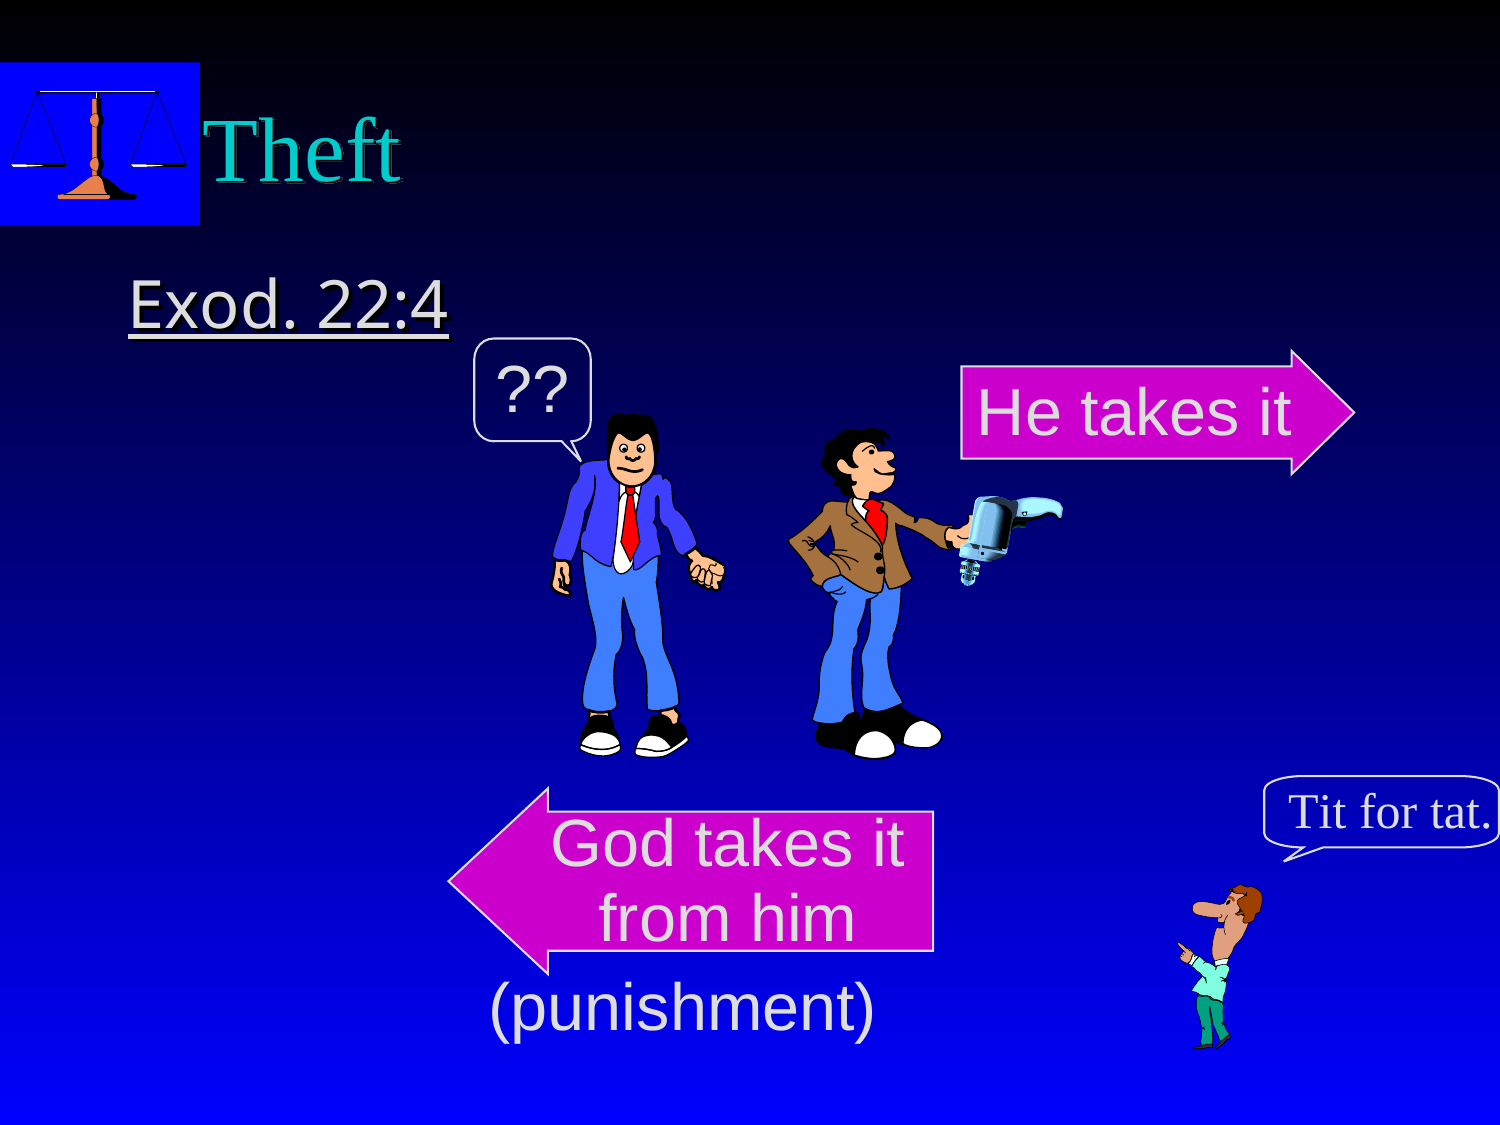

# Theft
Exod. 22:4
??
He takes it
Tit for tat.
God takes it
from him
(punishment)